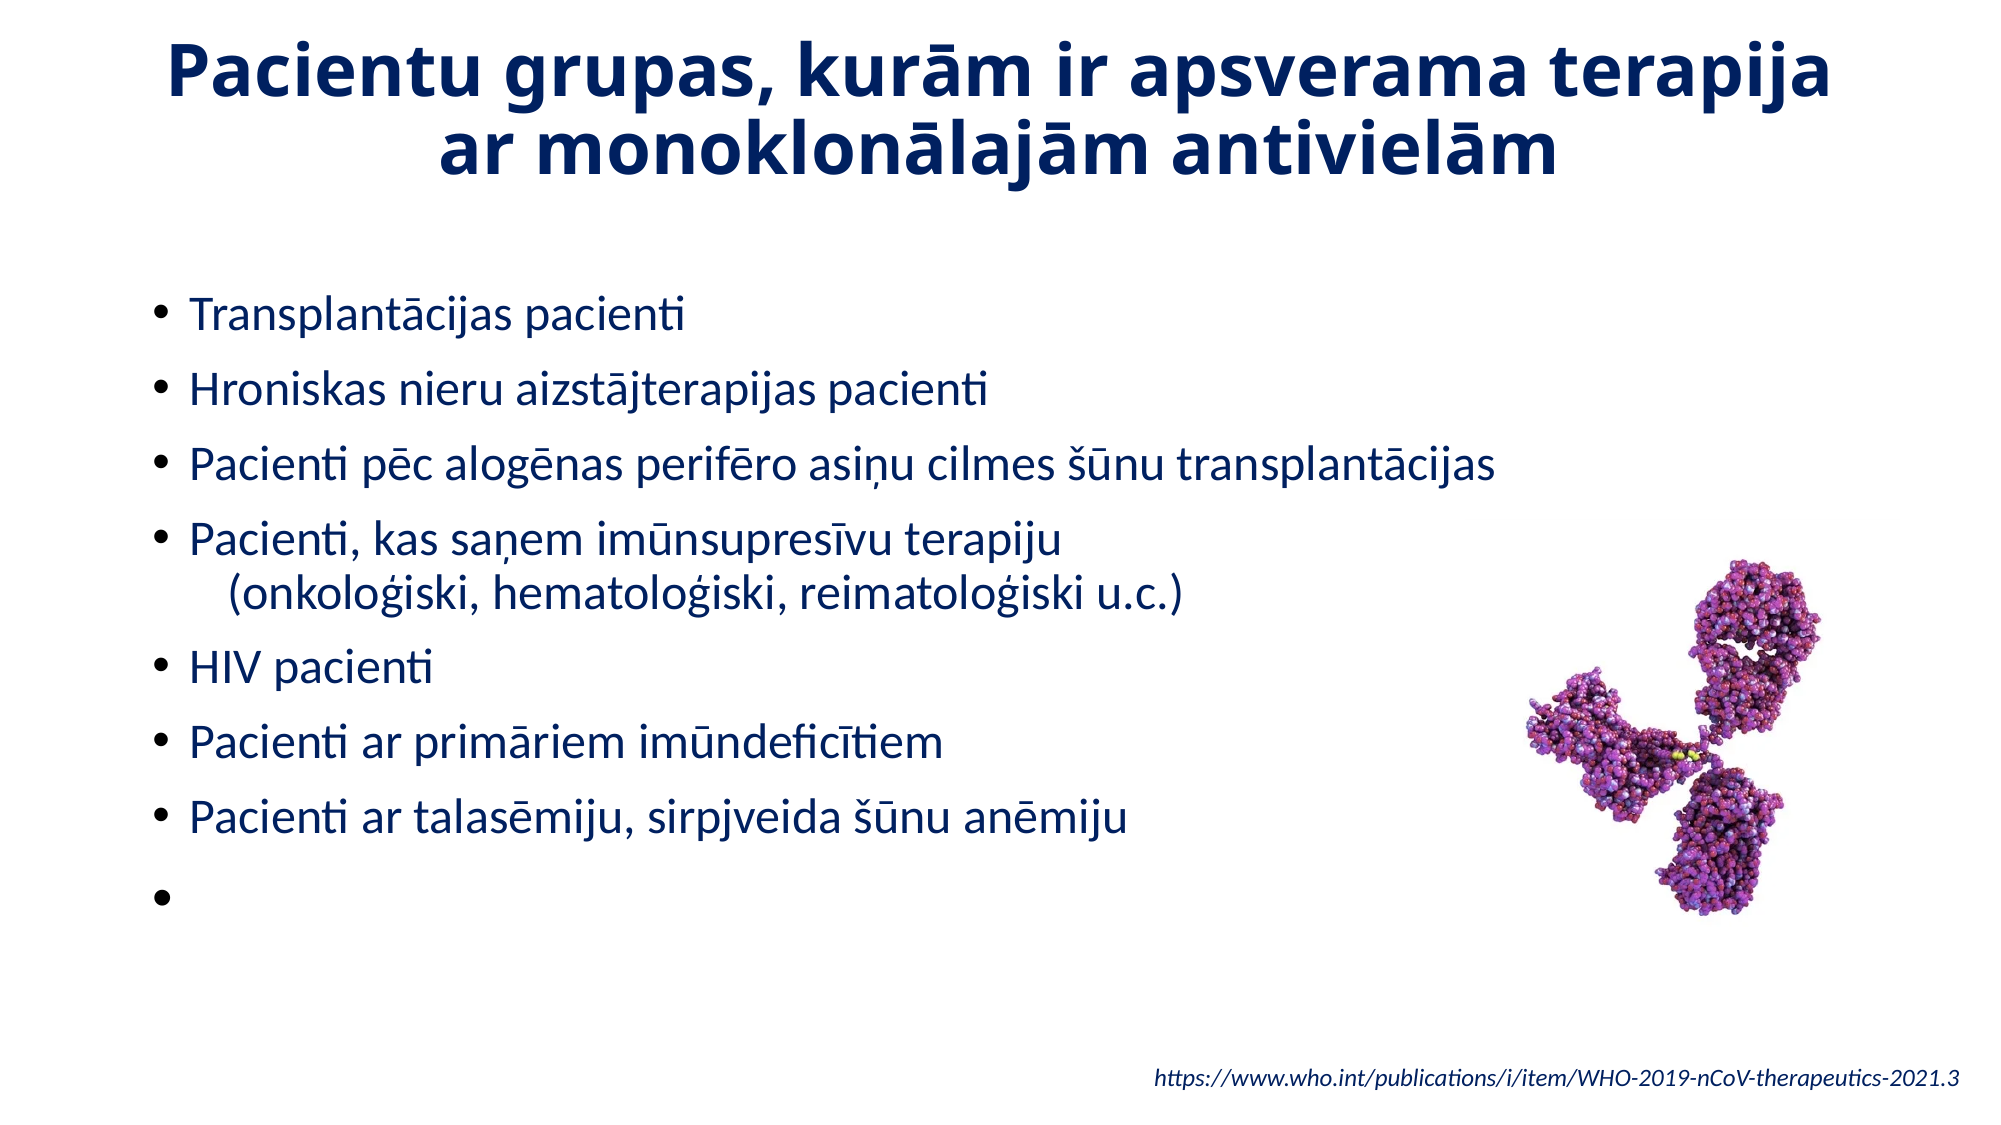

# Pacientu grupas, kurām ir apsverama terapija ar monoklonālajām antivielām
Transplantācijas pacienti
Hroniskas nieru aizstājterapijas pacienti
Pacienti pēc alogēnas perifēro asiņu cilmes šūnu transplantācijas
Pacienti, kas saņem imūnsupresīvu terapiju
(onkoloģiski, hematoloģiski, reimatoloģiski u.c.)
HIV pacienti
Pacienti ar primāriem imūndeficītiem
Pacienti ar talasēmiju, sirpjveida šūnu anēmiju
https://www.who.int/publications/i/item/WHO-2019-nCoV-therapeutics-2021.3